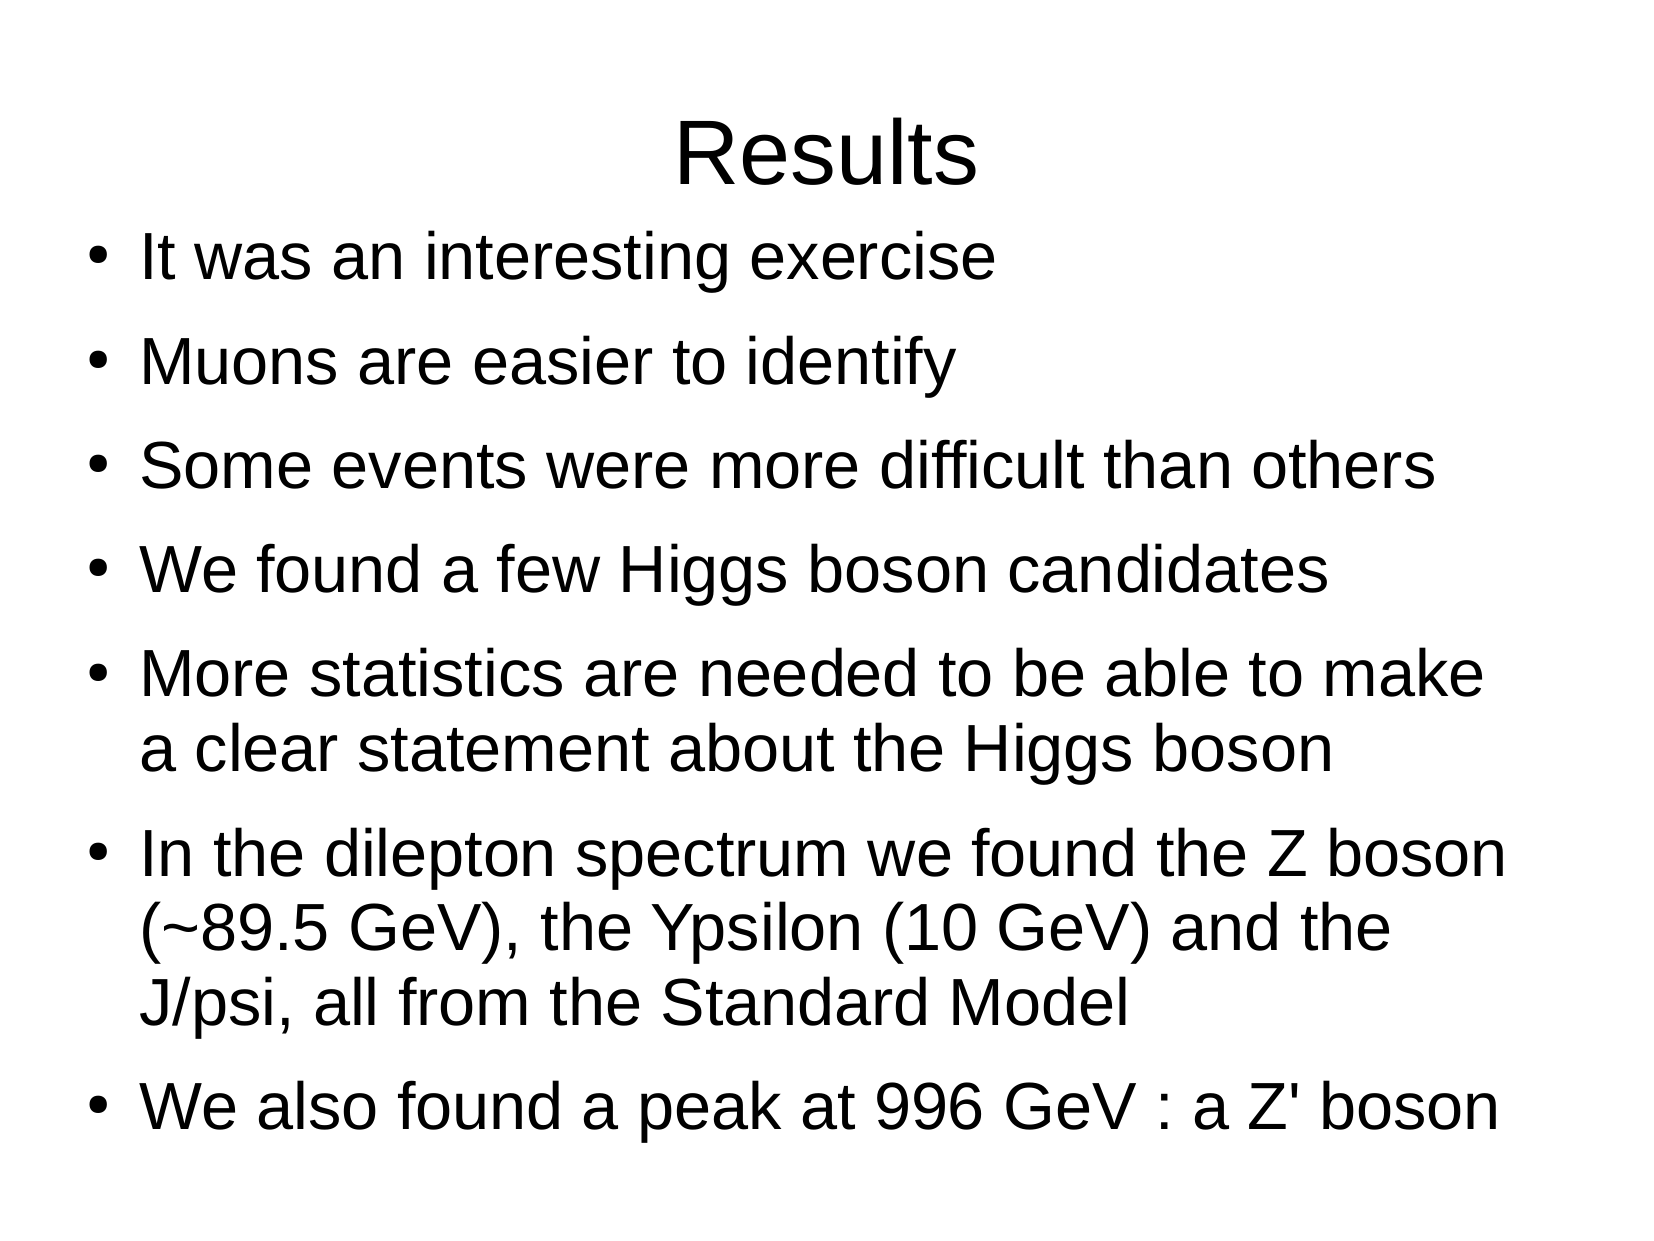

# Results
It was an interesting exercise
Muons are easier to identify
Some events were more difficult than others
We found a few Higgs boson candidates
More statistics are needed to be able to make a clear statement about the Higgs boson
In the dilepton spectrum we found the Z boson (~89.5 GeV), the Ypsilon (10 GeV) and the J/psi, all from the Standard Model
We also found a peak at 996 GeV : a Z' boson